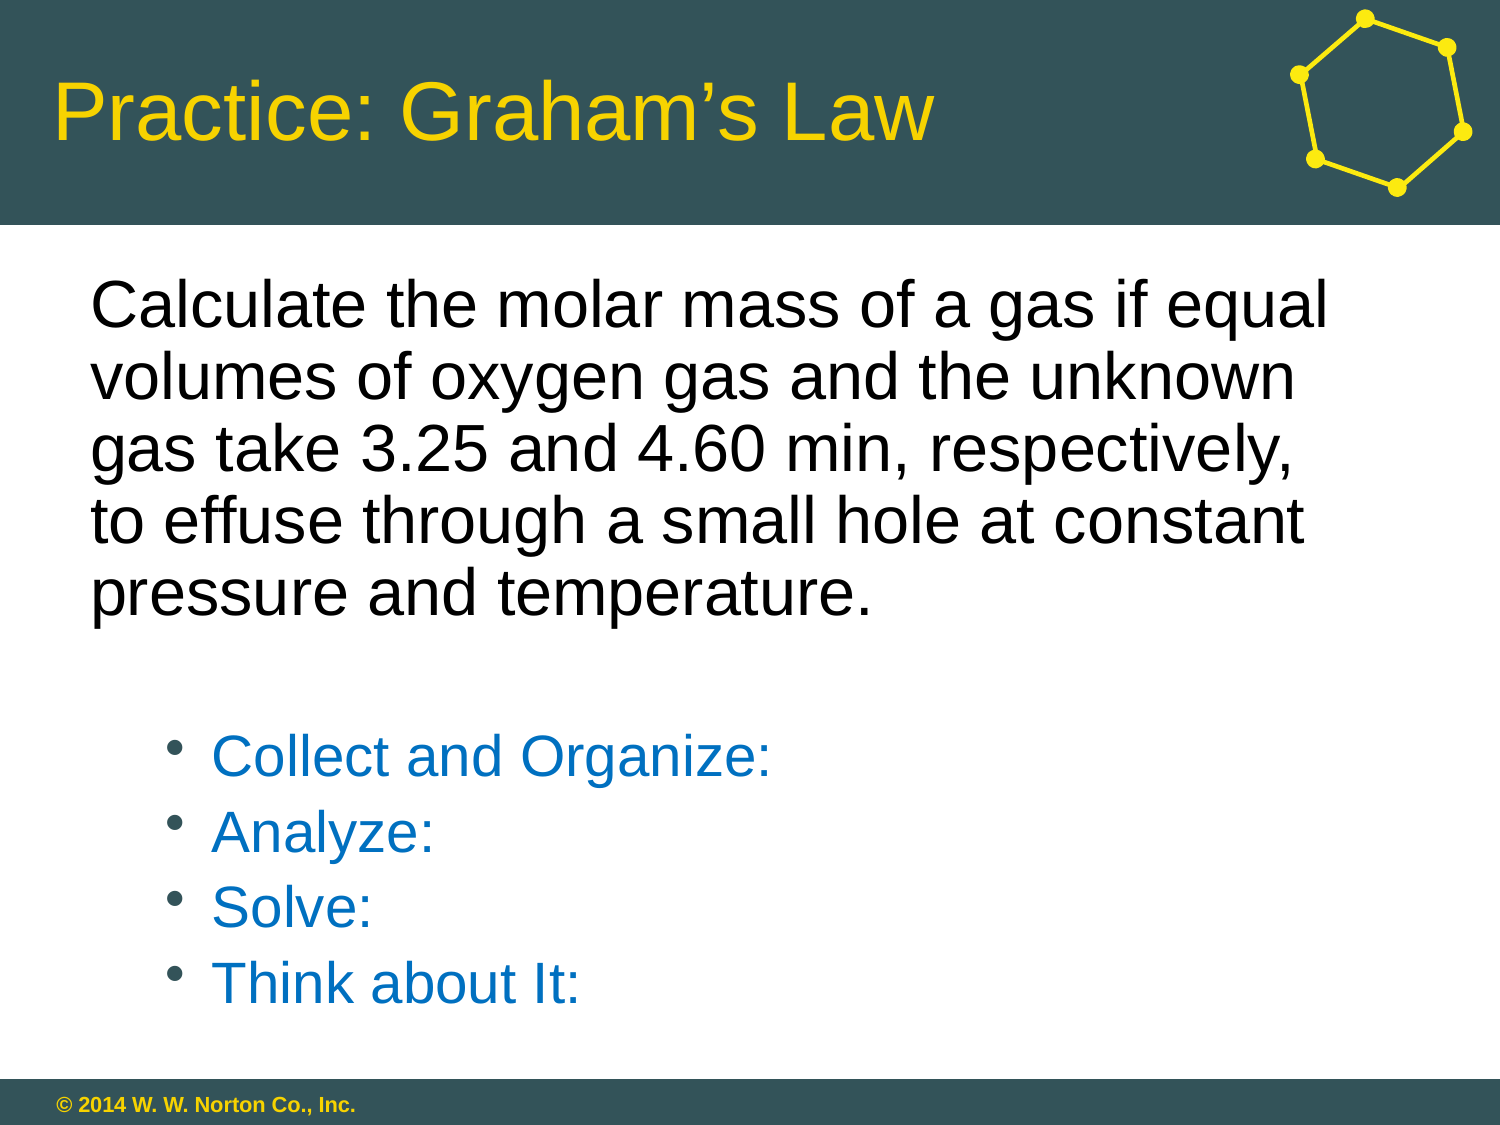

# Practice: Graham’s Law
Calculate the molar mass of a gas if equal volumes of oxygen gas and the unknown gas take 3.25 and 4.60 min, respectively,
to effuse through a small hole at constant pressure and temperature.
Collect and Organize:
Analyze:
Solve:
Think about It: